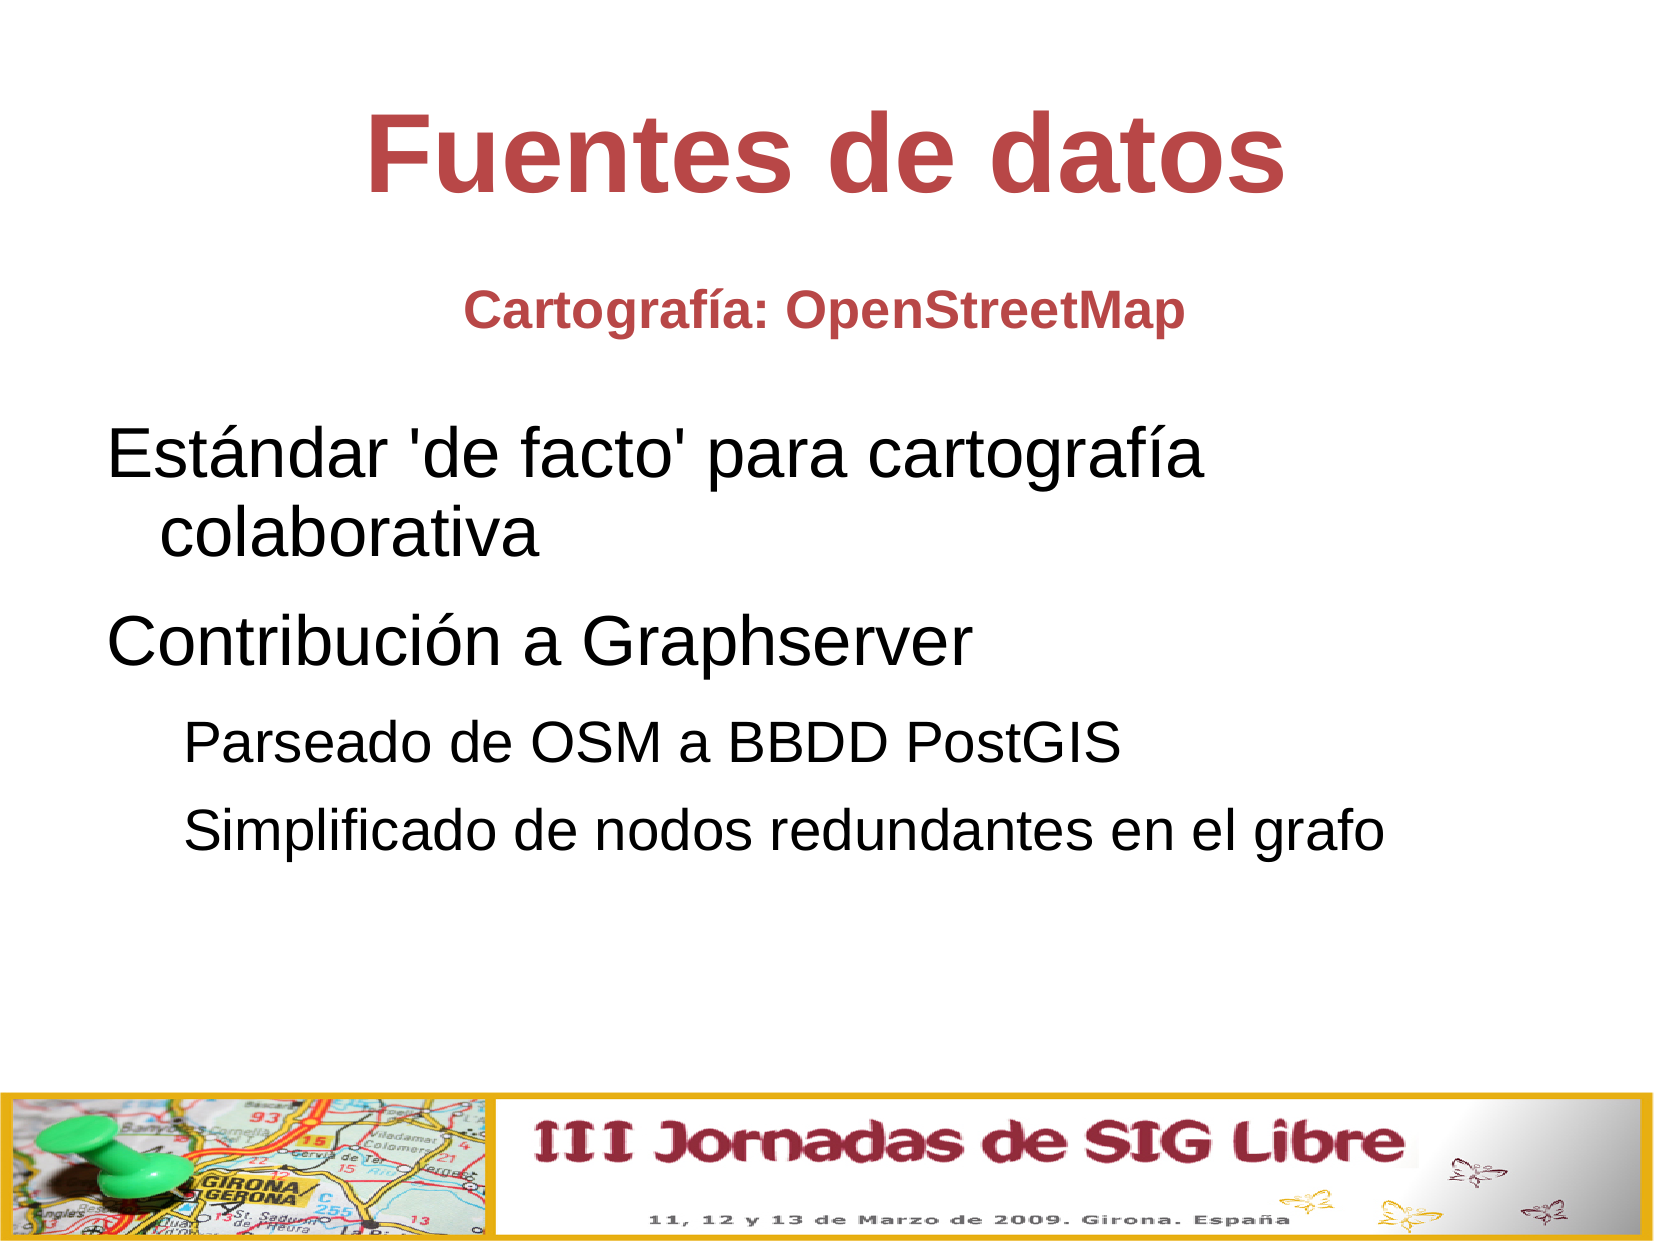

# Fuentes de datos
Cartografía: OpenStreetMap
Estándar 'de facto' para cartografía colaborativa
Contribución a Graphserver
Parseado de OSM a BBDD PostGIS
Simplificado de nodos redundantes en el grafo